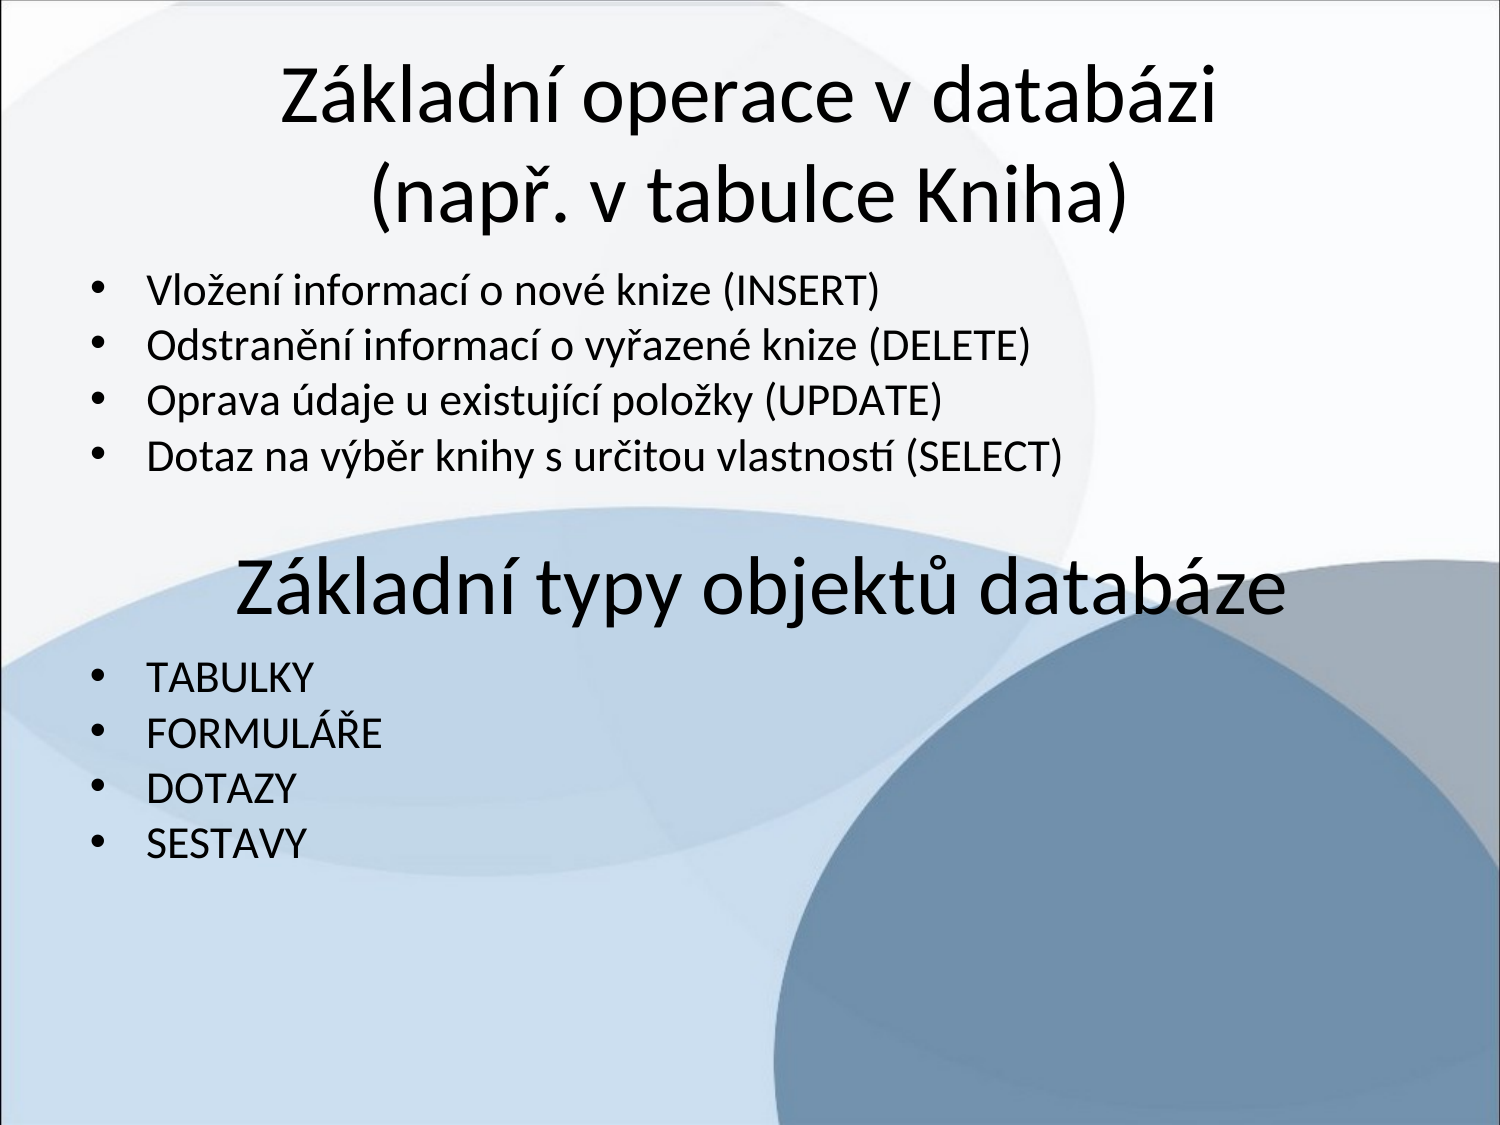

# Základní operace v databázi (např. v tabulce Kniha)
Vložení informací o nové knize (INSERT)
Odstranění informací o vyřazené knize (DELETE)
Oprava údaje u existující položky (UPDATE)
Dotaz na výběr knihy s určitou vlastností (SELECT)
Základní typy objektů databáze
TABULKY
FORMULÁŘE
DOTAZY
SESTAVY